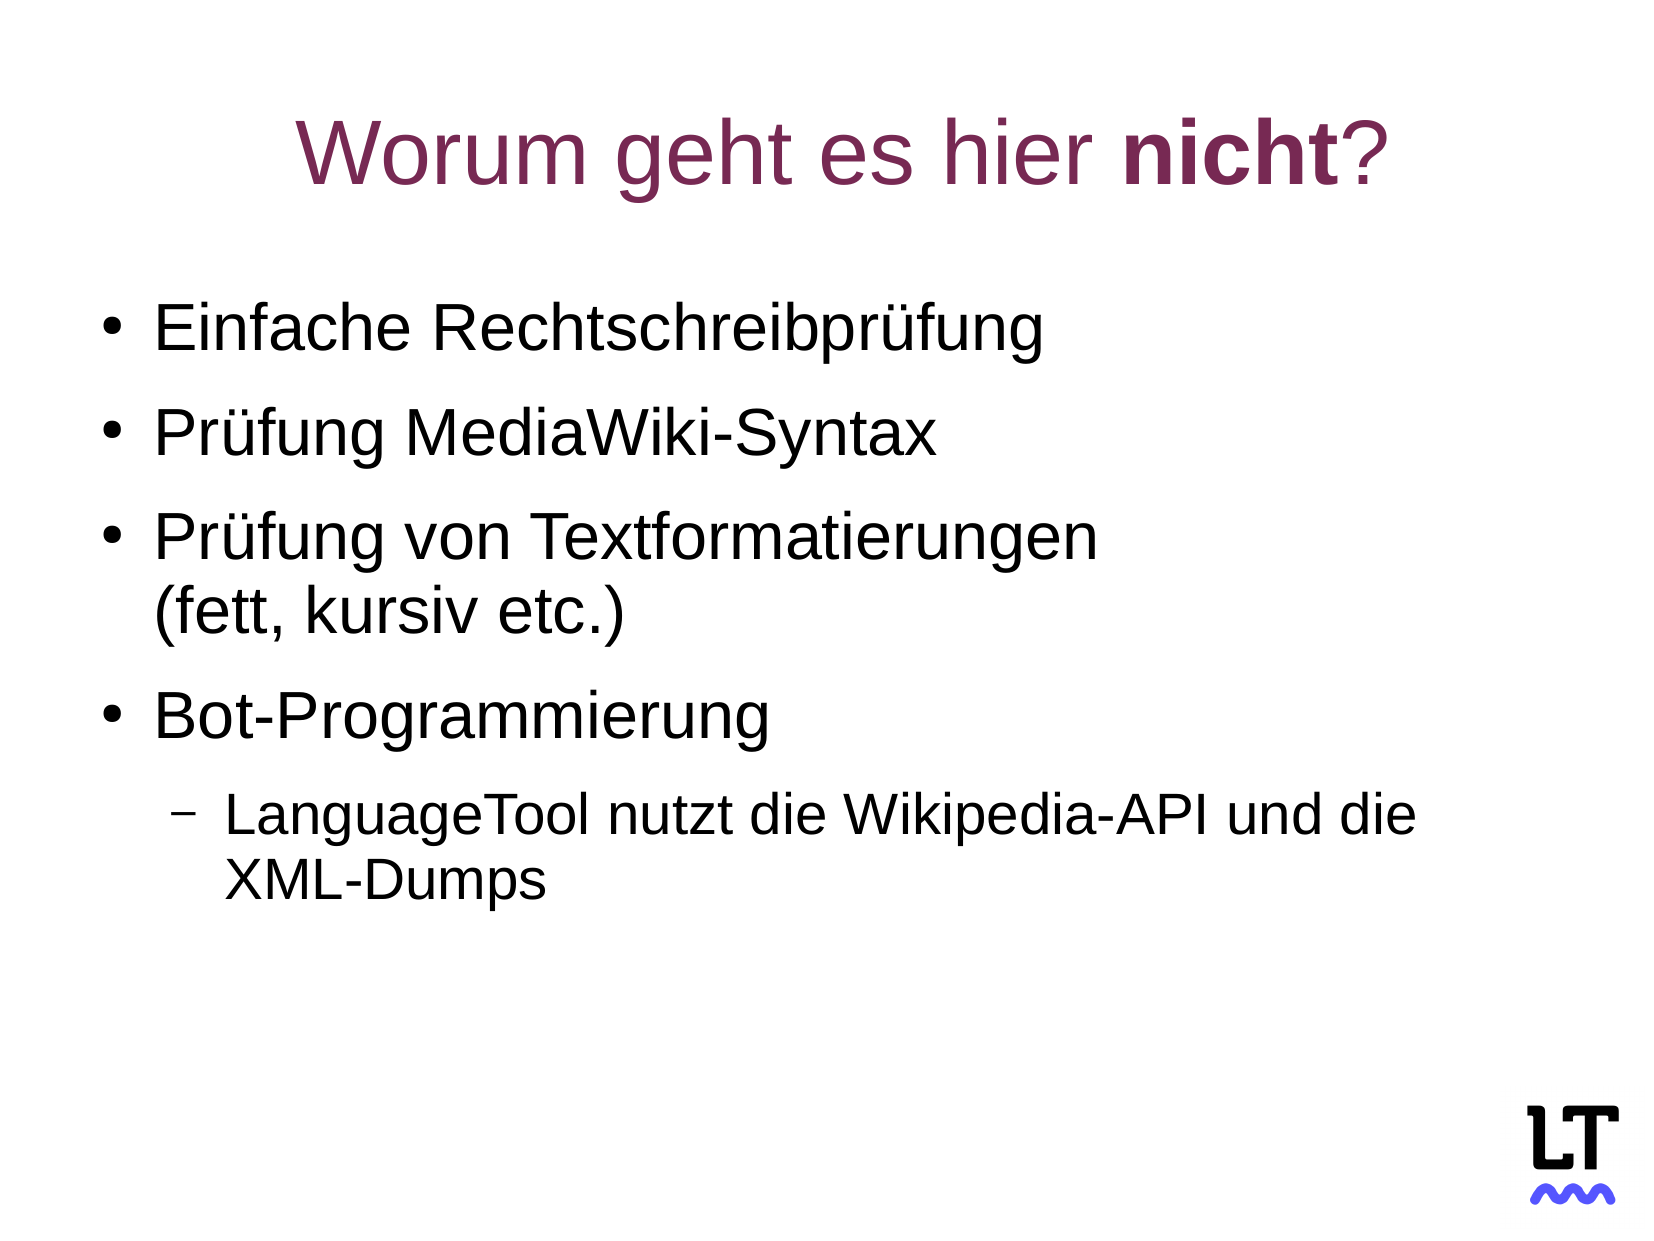

# Worum geht es hier nicht?
Einfache Rechtschreibprüfung
Prüfung MediaWiki-Syntax
Prüfung von Textformatierungen
(fett, kursiv etc.)
Bot-Programmierung
LanguageTool nutzt die Wikipedia-API und die XML-Dumps